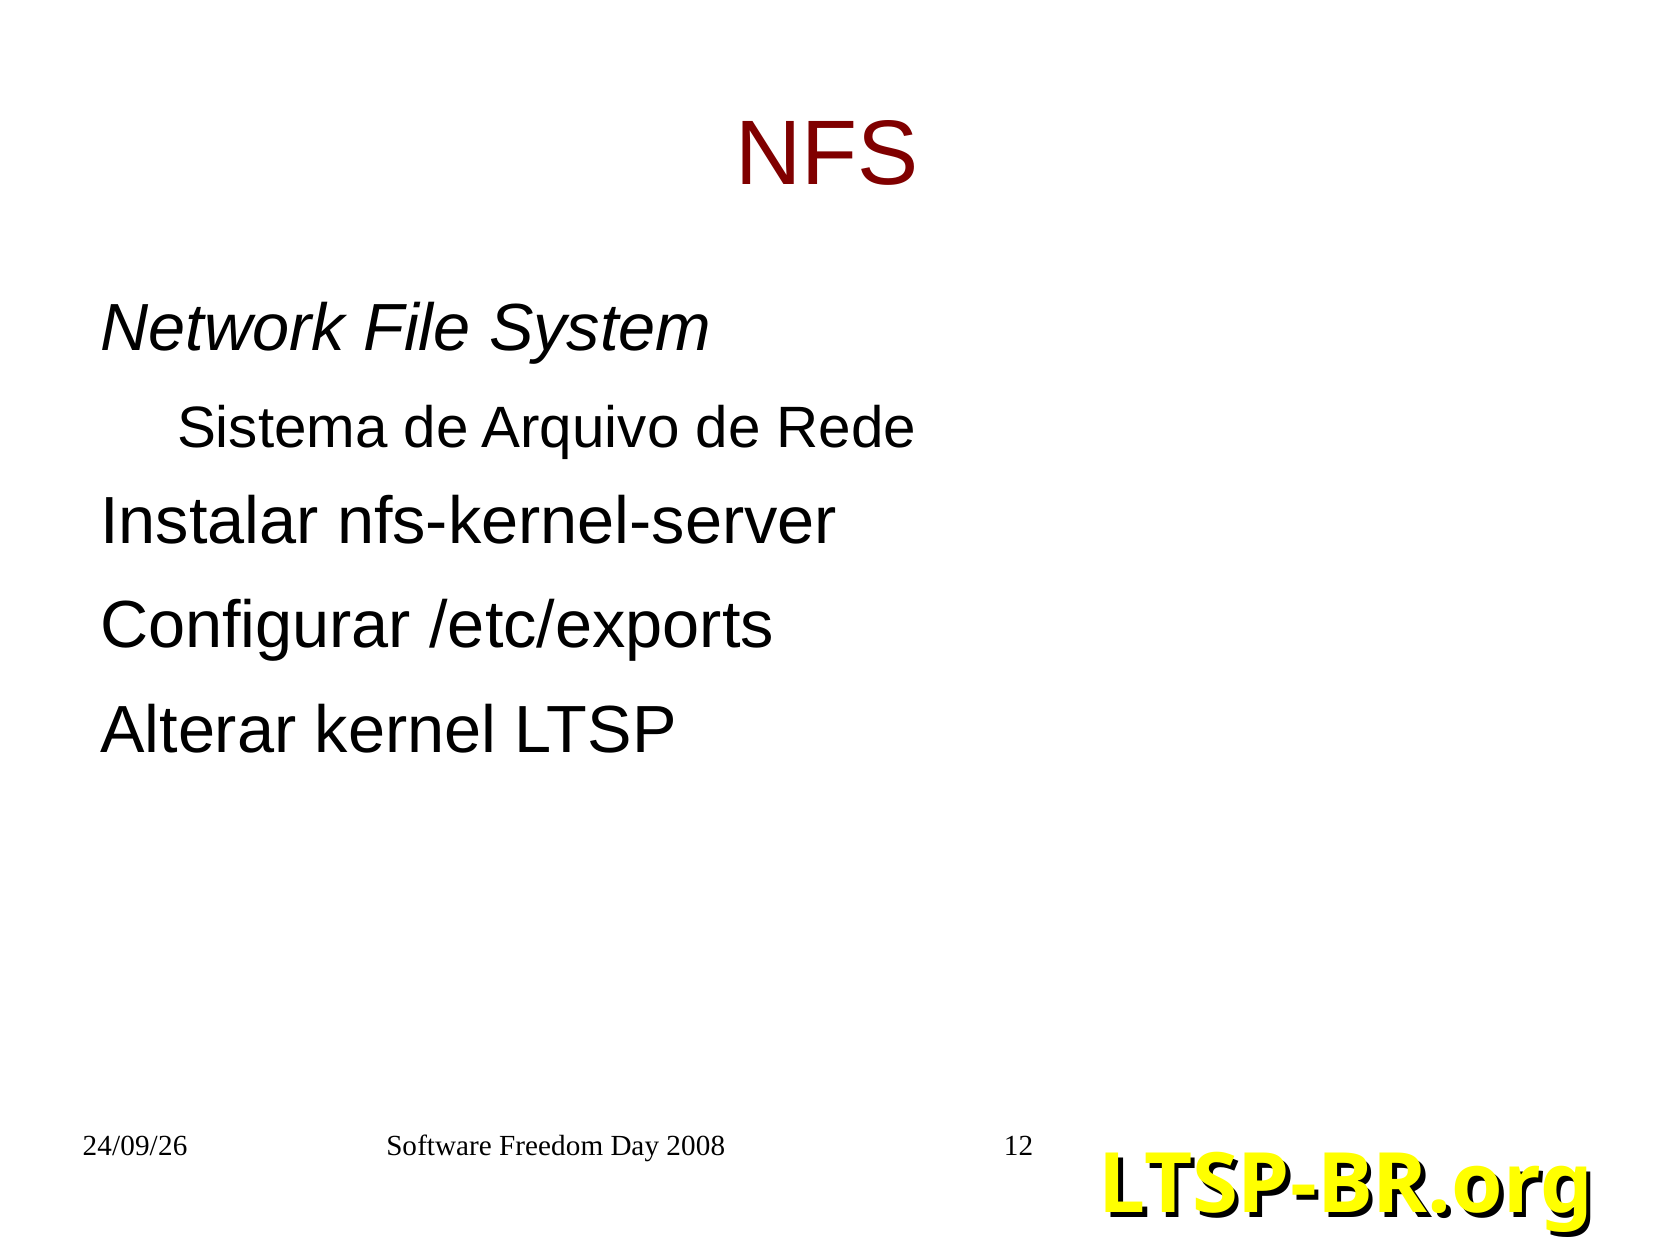

# NFS
Network File System
Sistema de Arquivo de Rede
Instalar nfs-kernel-server
Configurar /etc/exports
Alterar kernel LTSP
Software Freedom Day 2008
12